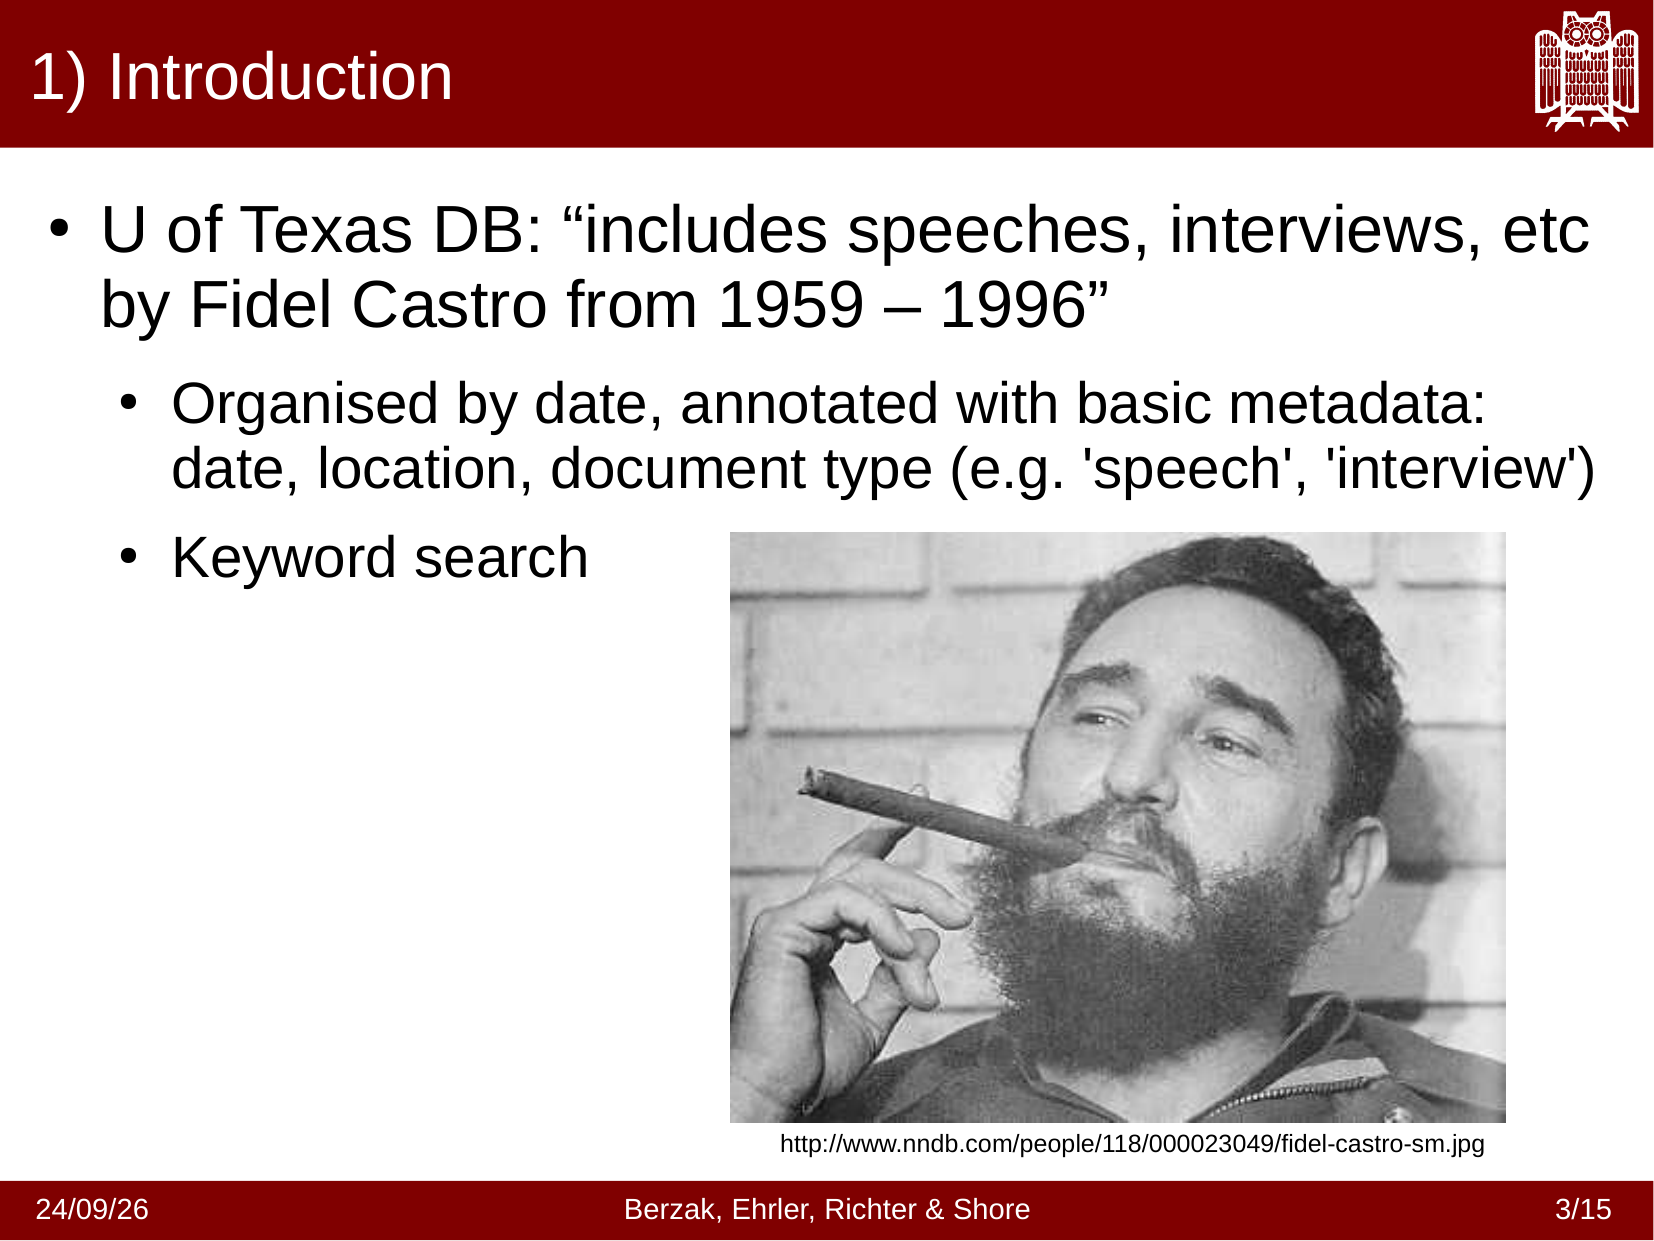

# 1) Introduction
U of Texas DB: “includes speeches, interviews, etc by Fidel Castro from 1959 – 1996”
Organised by date, annotated with basic metadata: date, location, document type (e.g. 'speech', 'interview')
Keyword search
http://www.nndb.com/people/118/000023049/fidel-castro-sm.jpg
Berzak, Ehrler, Richter & Shore
3